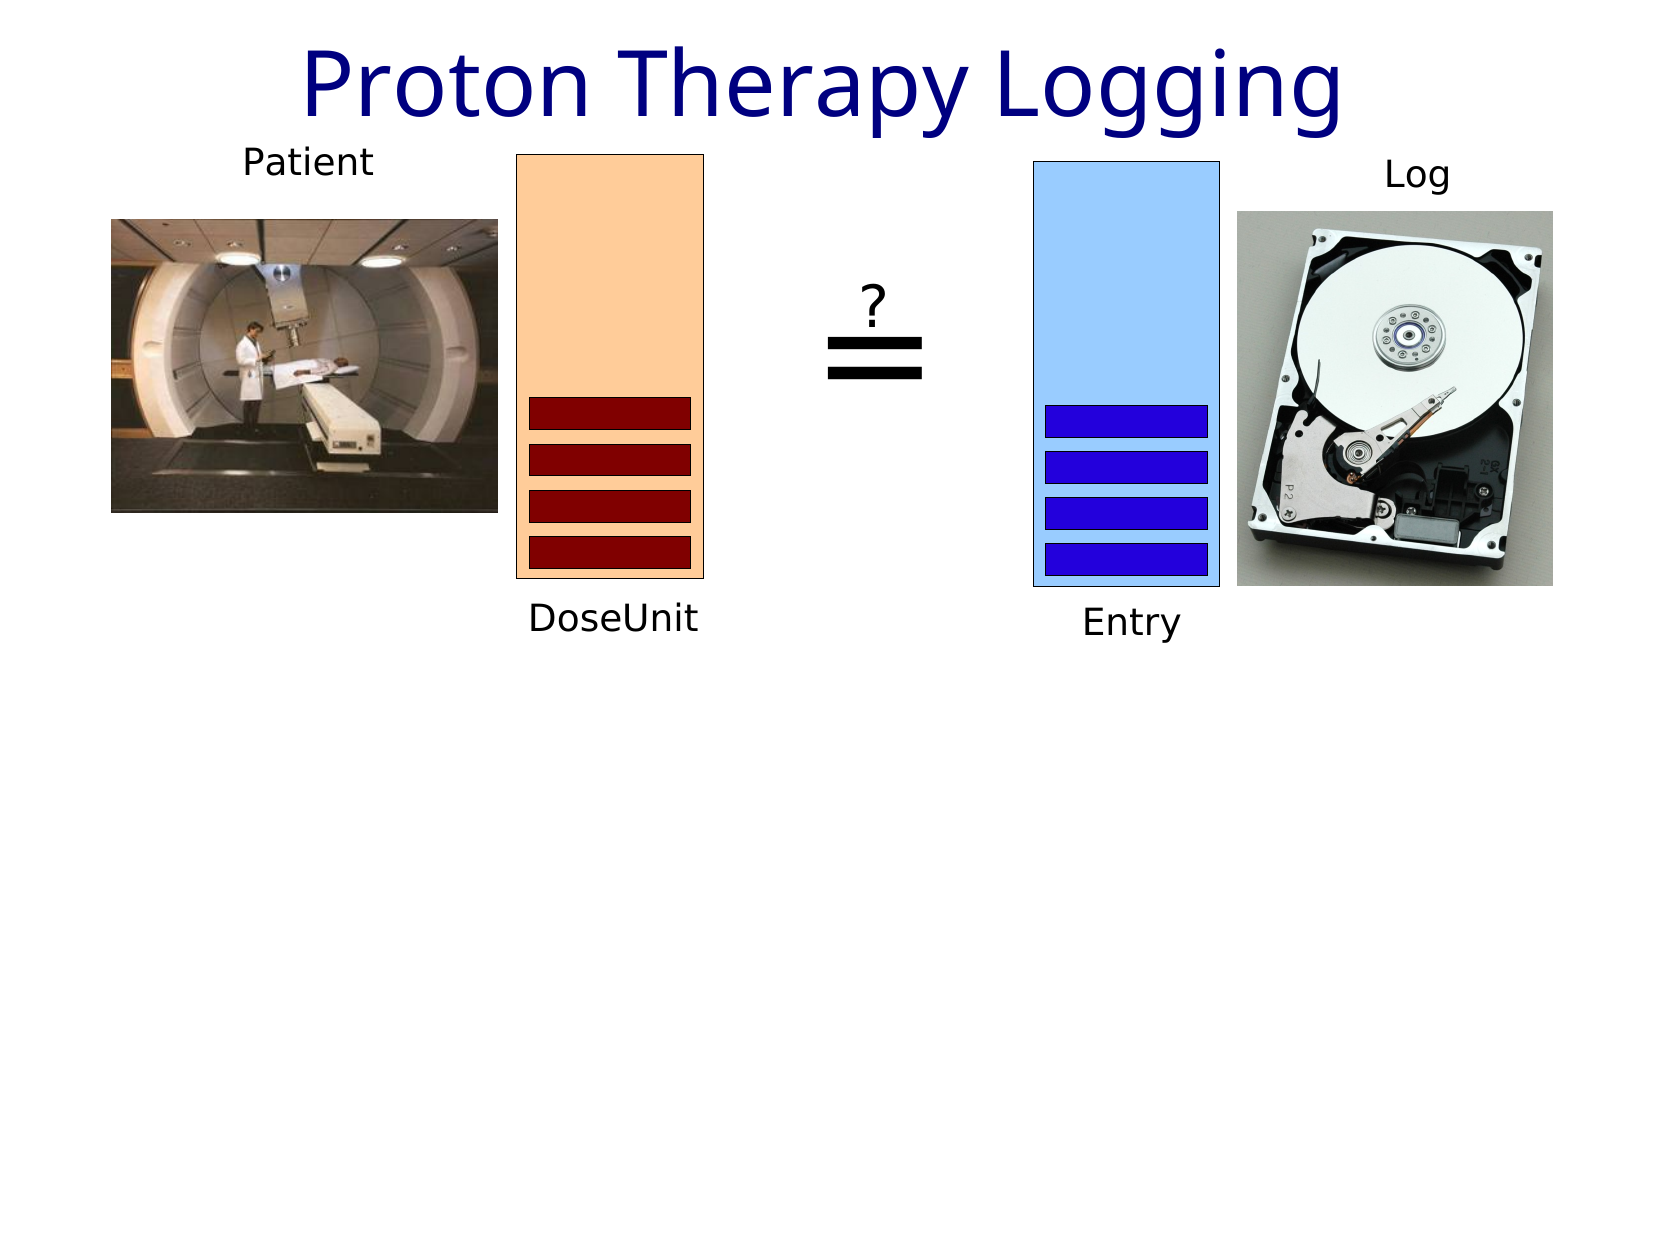

# Proton Therapy Logging
Patient
Log
=
?
DoseUnit
Entry